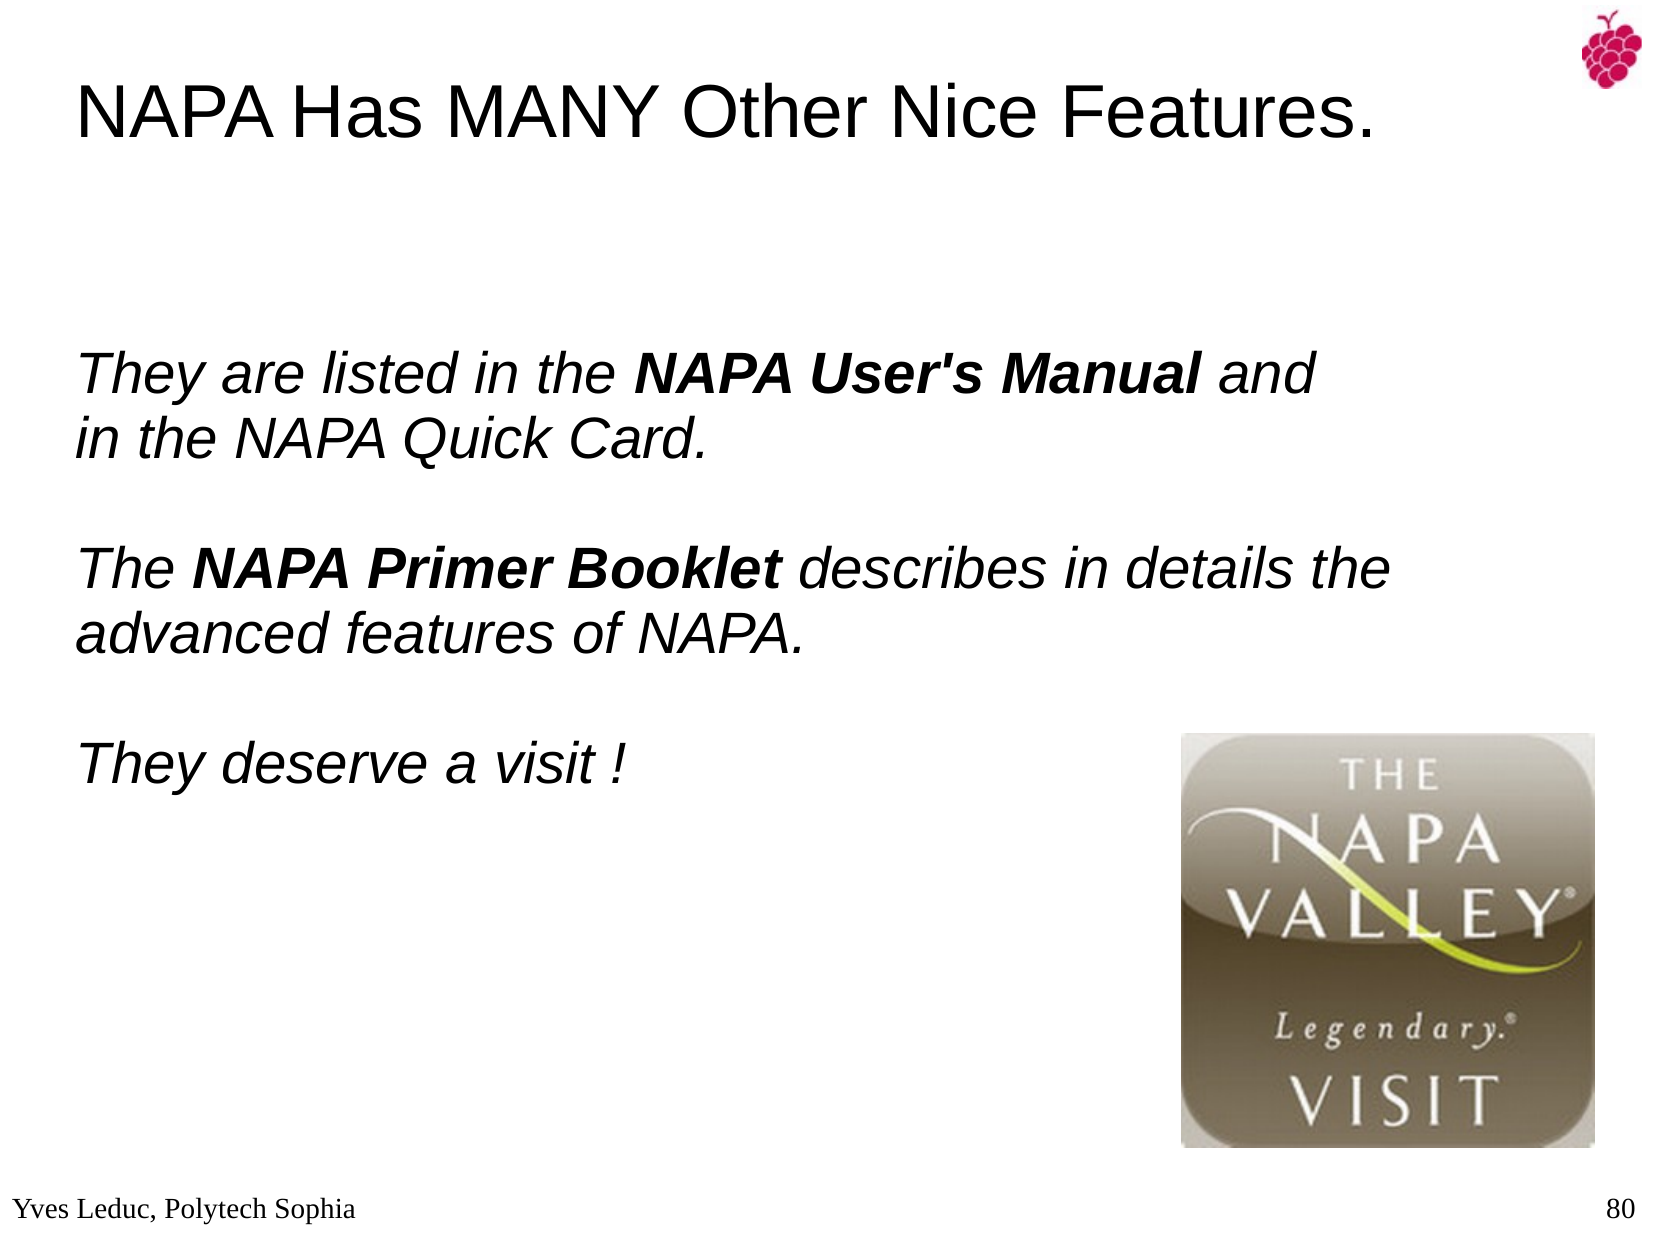

NAPA Has MANY Other Nice Features.
They are listed in the NAPA User's Manual and
in the NAPA Quick Card.
The NAPA Primer Booklet describes in details the
advanced features of NAPA.
They deserve a visit !
Yves Leduc, Polytech Sophia
80